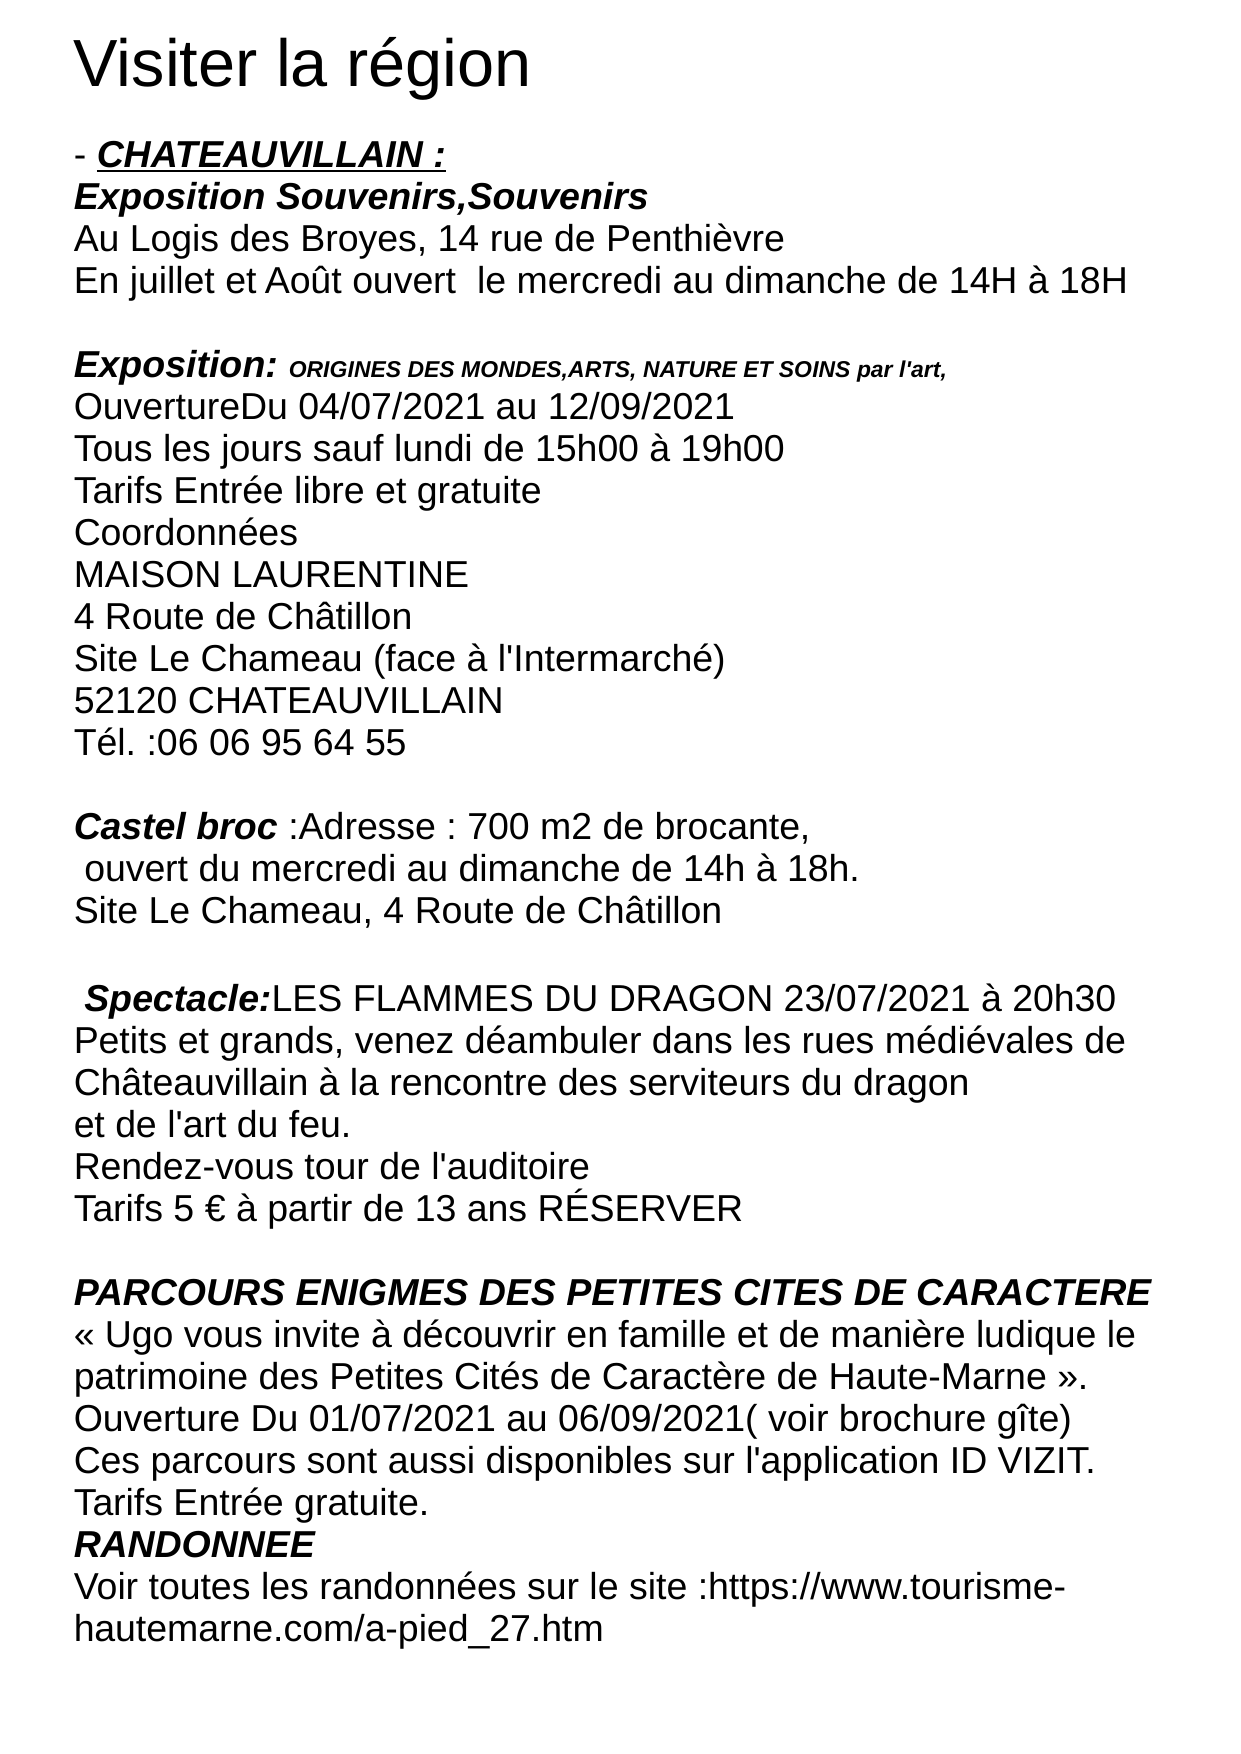

Visiter la région
- CHATEAUVILLAIN :
Exposition Souvenirs,Souvenirs
Au Logis des Broyes, 14 rue de Penthièvre
En juillet et Août ouvert le mercredi au dimanche de 14H à 18H
Exposition: ORIGINES DES MONDES,ARTS, NATURE ET SOINS par l'art,
OuvertureDu 04/07/2021 au 12/09/2021
Tous les jours sauf lundi de 15h00 à 19h00
Tarifs Entrée libre et gratuite
Coordonnées
MAISON LAURENTINE
4 Route de Châtillon
Site Le Chameau (face à l'Intermarché)
52120 CHATEAUVILLAIN
Tél. :06 06 95 64 55
Castel broc :Adresse : 700 m2 de brocante,
 ouvert du mercredi au dimanche de 14h à 18h.
Site Le Chameau, 4 Route de Châtillon
 Spectacle:LES FLAMMES DU DRAGON 23/07/2021 à 20h30
Petits et grands, venez déambuler dans les rues médiévales de Châteauvillain à la rencontre des serviteurs du dragon
et de l'art du feu.
Rendez-vous tour de l'auditoire
Tarifs 5 € à partir de 13 ans RÉSERVER
PARCOURS ENIGMES DES PETITES CITES DE CARACTERE
« Ugo vous invite à découvrir en famille et de manière ludique le patrimoine des Petites Cités de Caractère de Haute-Marne ».
Ouverture Du 01/07/2021 au 06/09/2021( voir brochure gîte)
Ces parcours sont aussi disponibles sur l'application ID VIZIT.
Tarifs Entrée gratuite.
RANDONNEE
Voir toutes les randonnées sur le site :https://www.tourisme-hautemarne.com/a-pied_27.htm